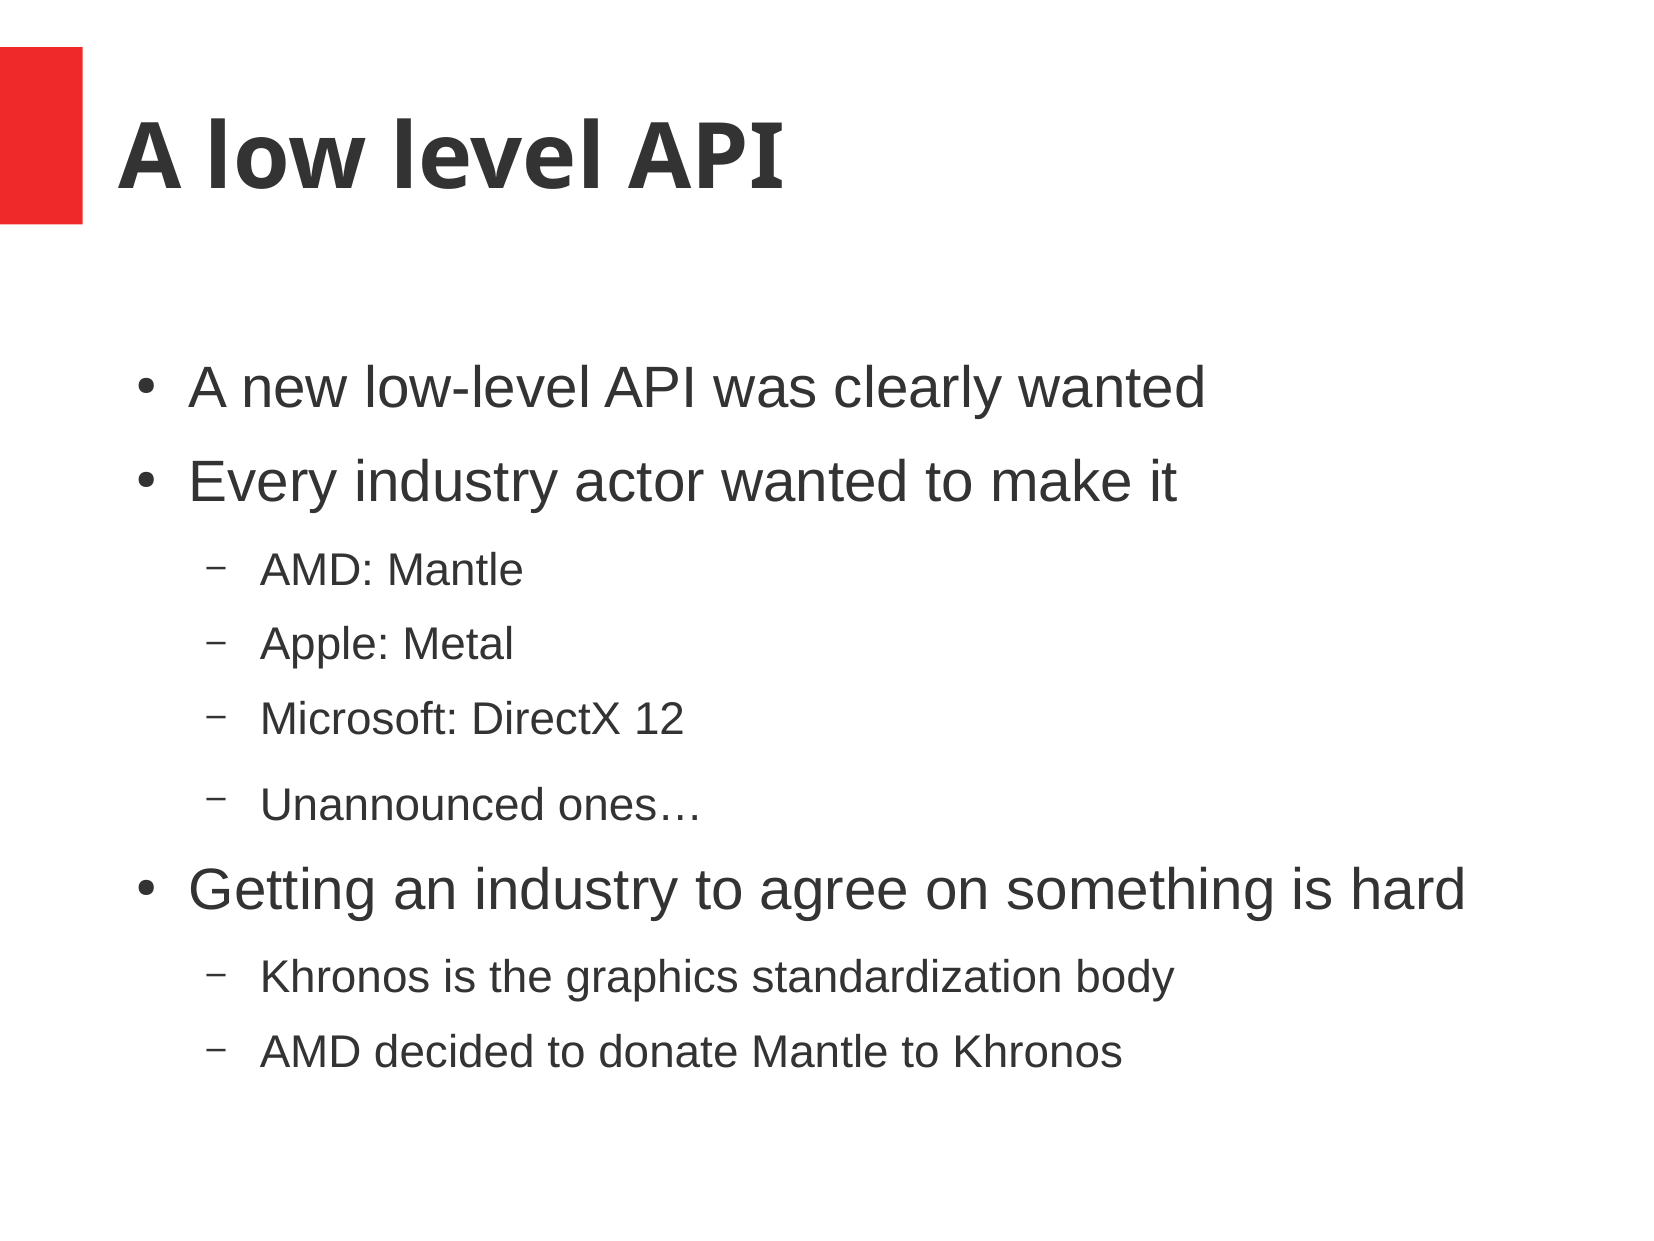

# A low level API
A new low-level API was clearly wanted
Every industry actor wanted to make it
AMD: Mantle
Apple: Metal
Microsoft: DirectX 12
Unannounced ones…
Getting an industry to agree on something is hard
Khronos is the graphics standardization body
AMD decided to donate Mantle to Khronos